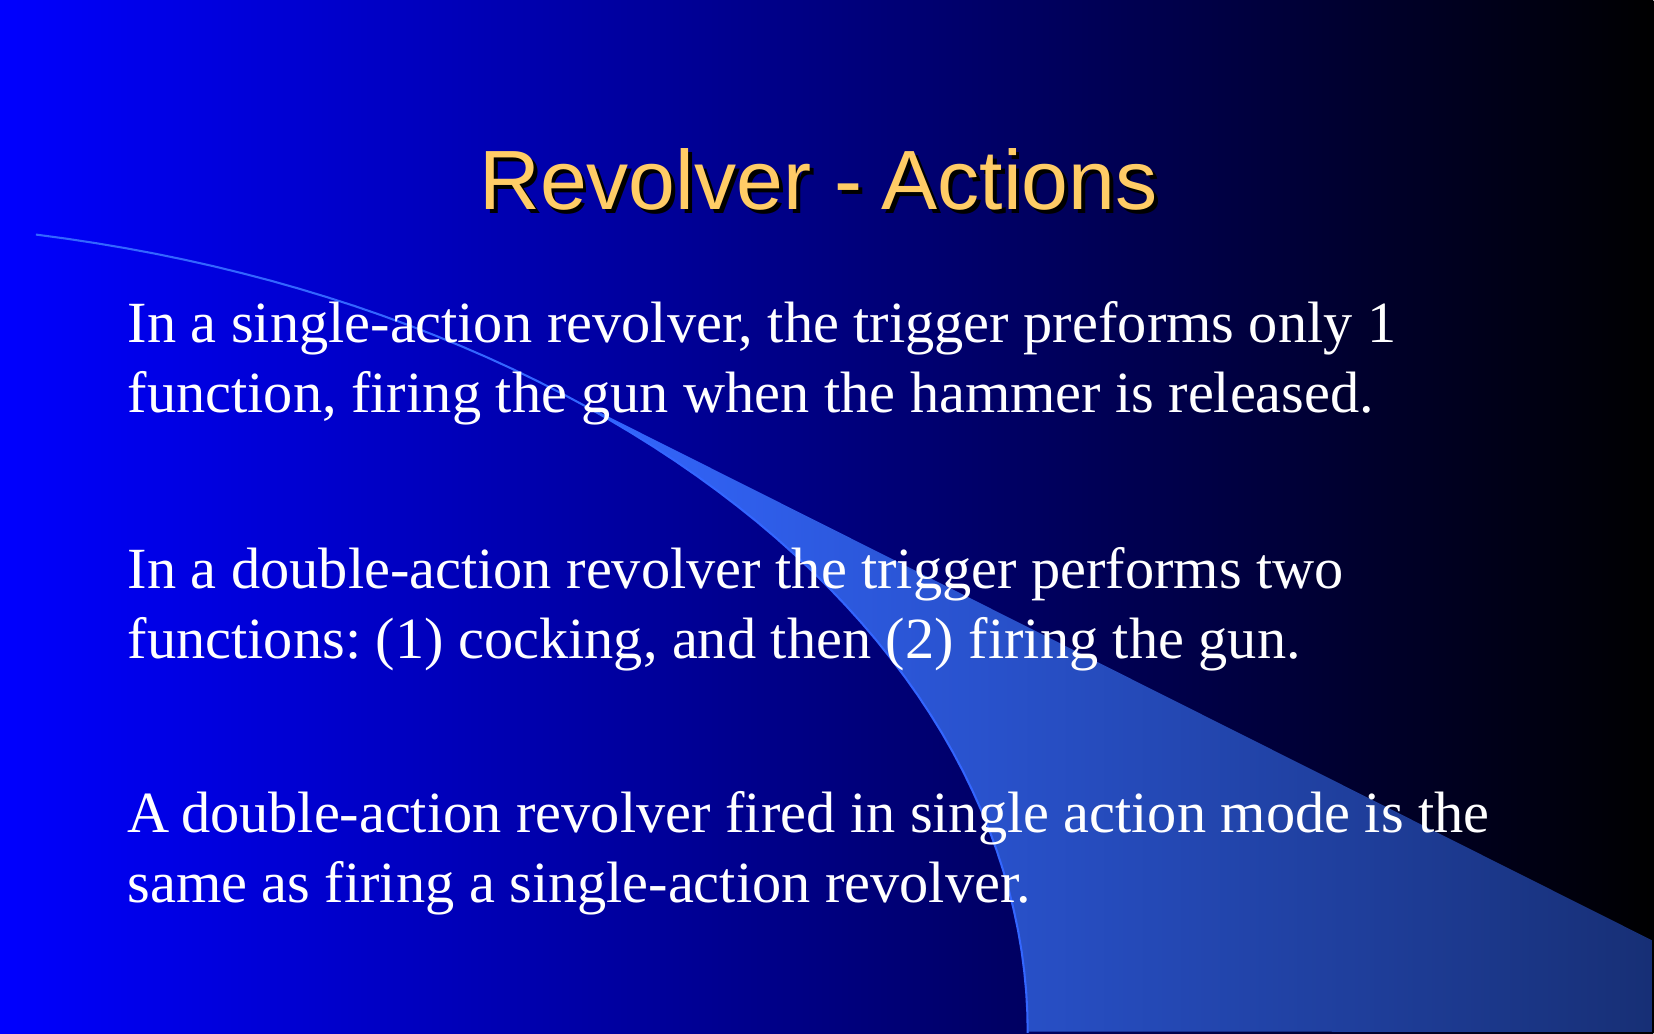

# Revolver - Actions
In a single-action revolver, the trigger preforms only 1 function, firing the gun when the hammer is released.
In a double-action revolver the trigger performs two functions: (1) cocking, and then (2) firing the gun.
A double-action revolver fired in single action mode is the same as firing a single-action revolver.